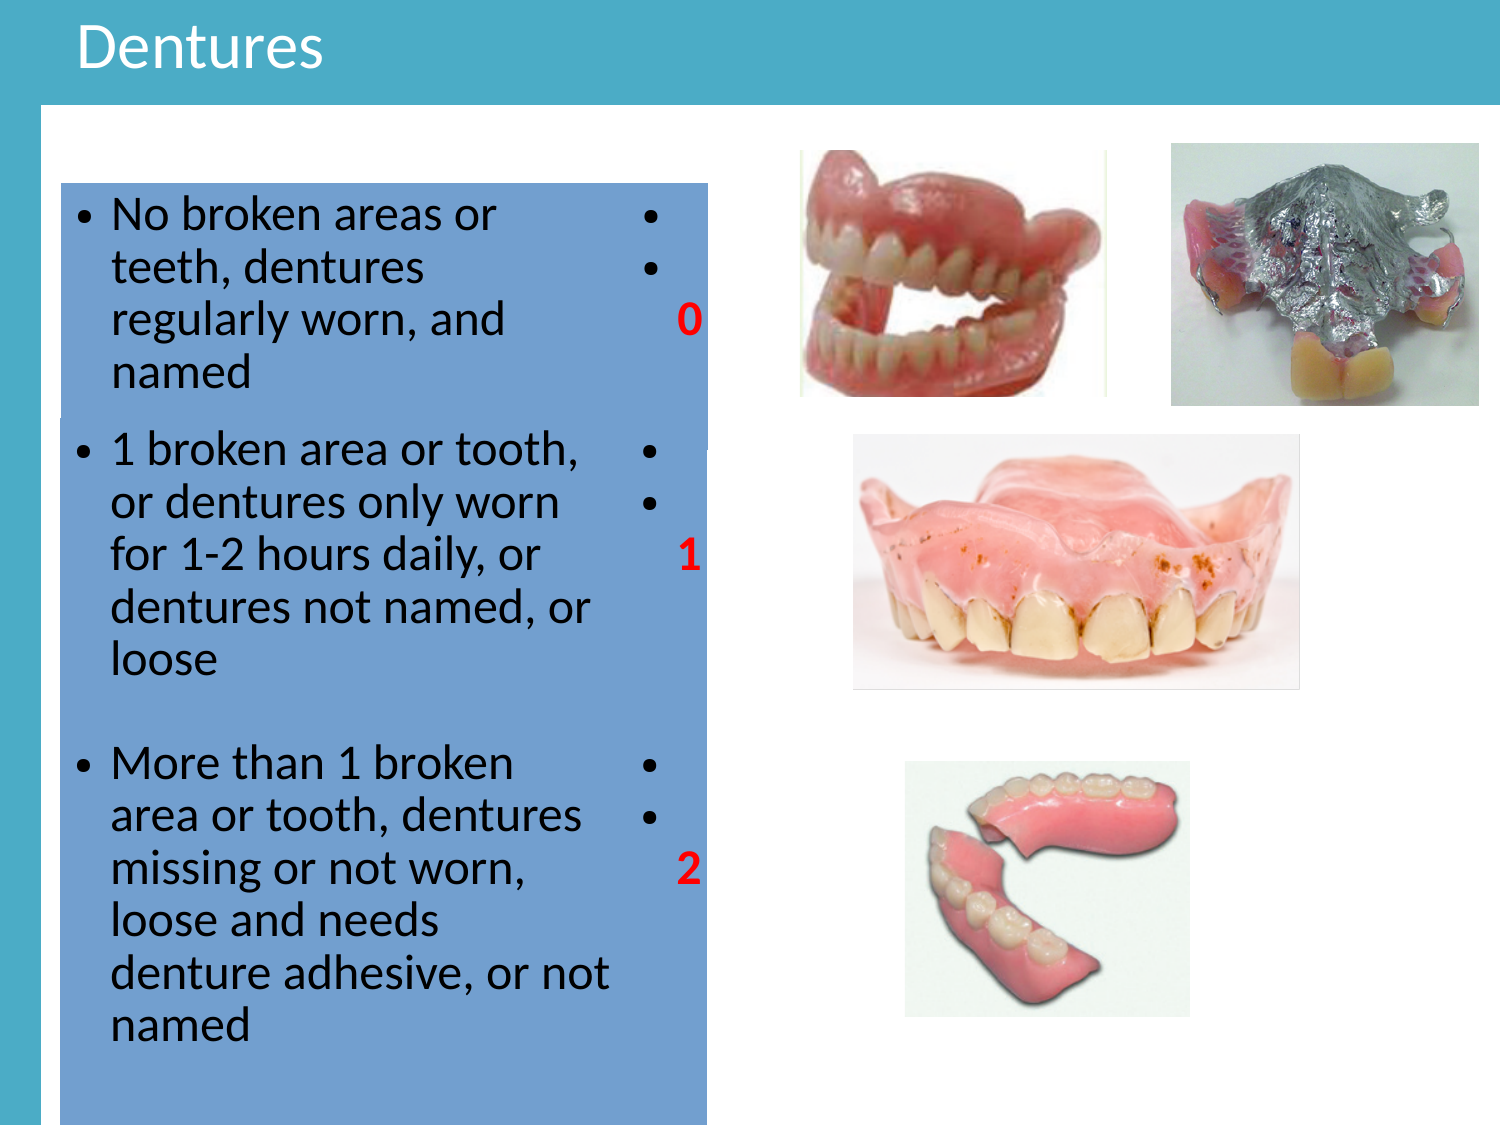

Dentures
| No broken areas or teeth, dentures regularly worn, and named | 0 |
| --- | --- |
| 1 broken area or tooth, or dentures only worn for 1-2 hours daily, or dentures not named, or loose | 1 |
| --- | --- |
| More than 1 broken area or tooth, dentures missing or not worn, loose and needs denture adhesive, or not named | 2 |
| --- | --- |